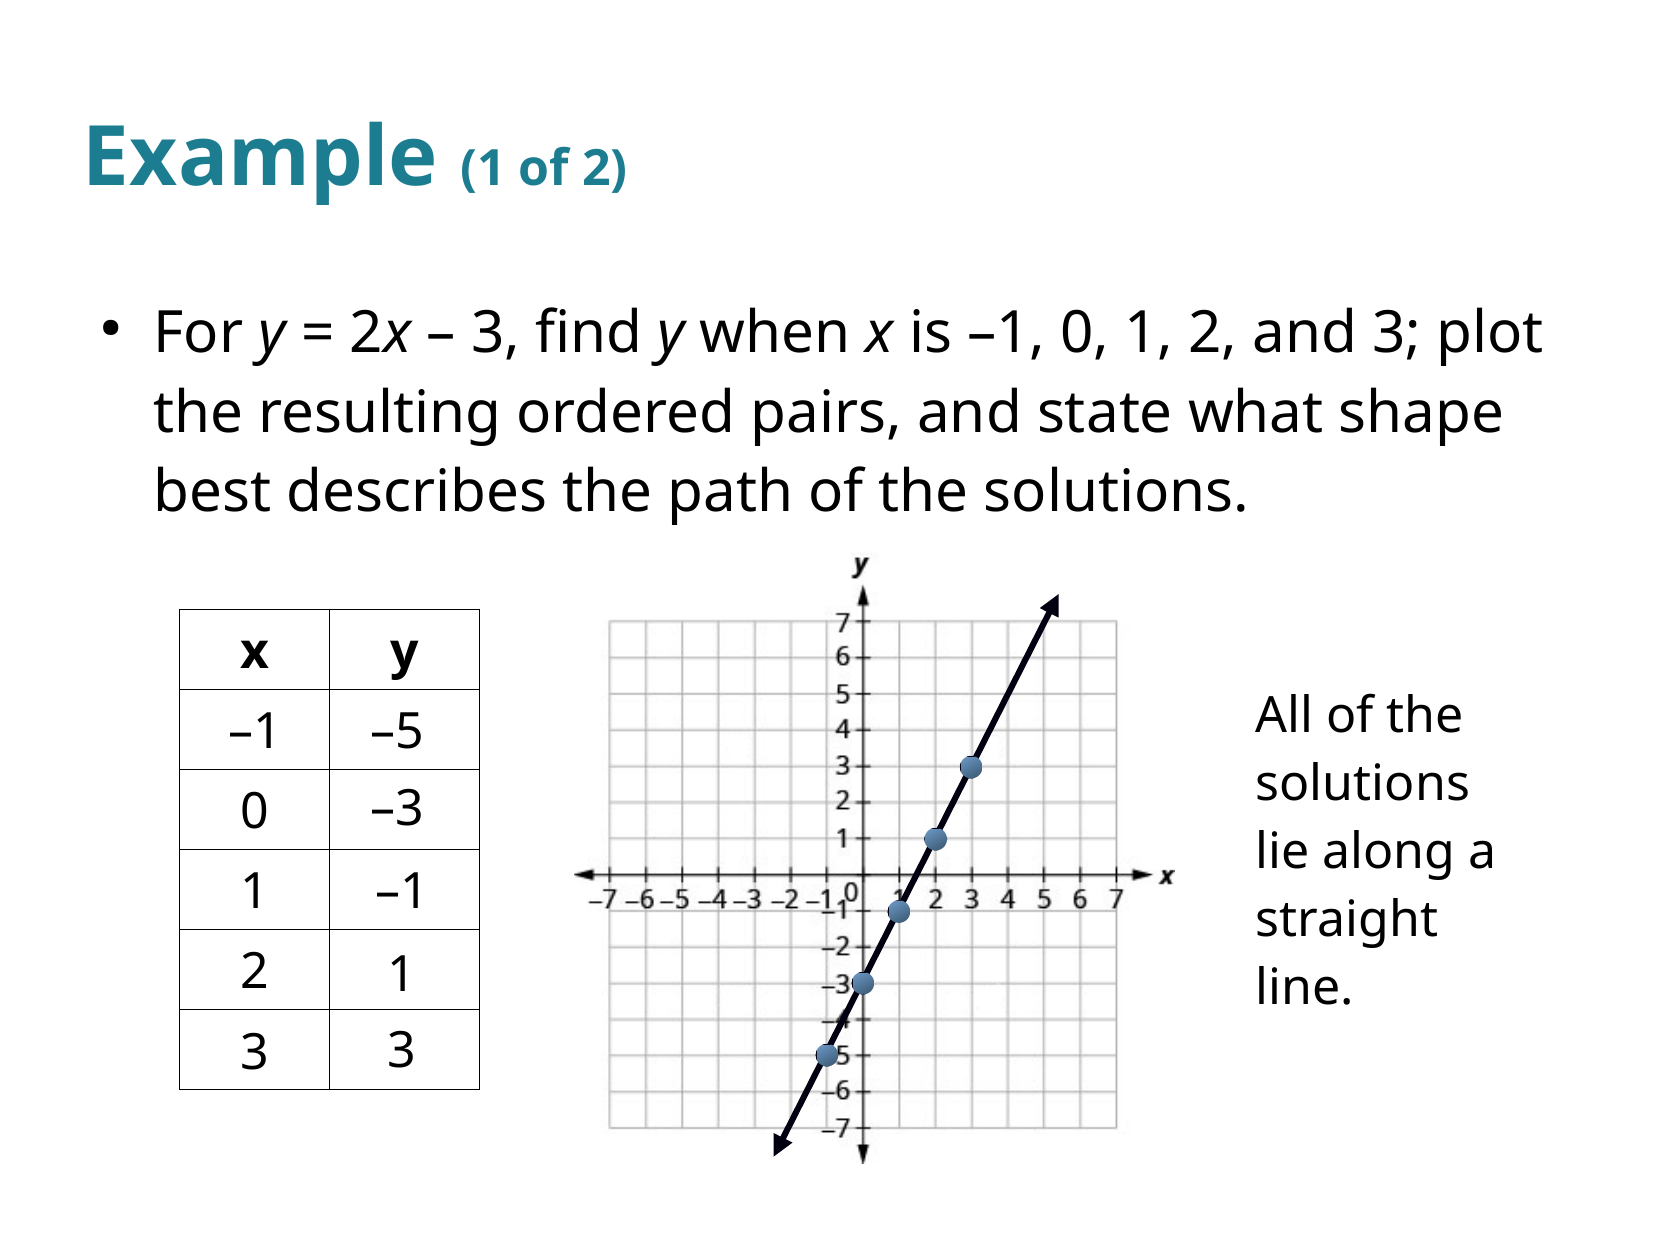

# Example (1 of 2)
For y = 2x – 3, find y when x is –1, 0, 1, 2, and 3; plot the resulting ordered pairs, and state what shape best describes the path of the solutions.
| x | y |
| --- | --- |
| –1 | |
| 0 | |
| 1 | |
| 2 | |
| 3 | |
All of the solutions lie along a straight line.
–5
–3
–1
1
3